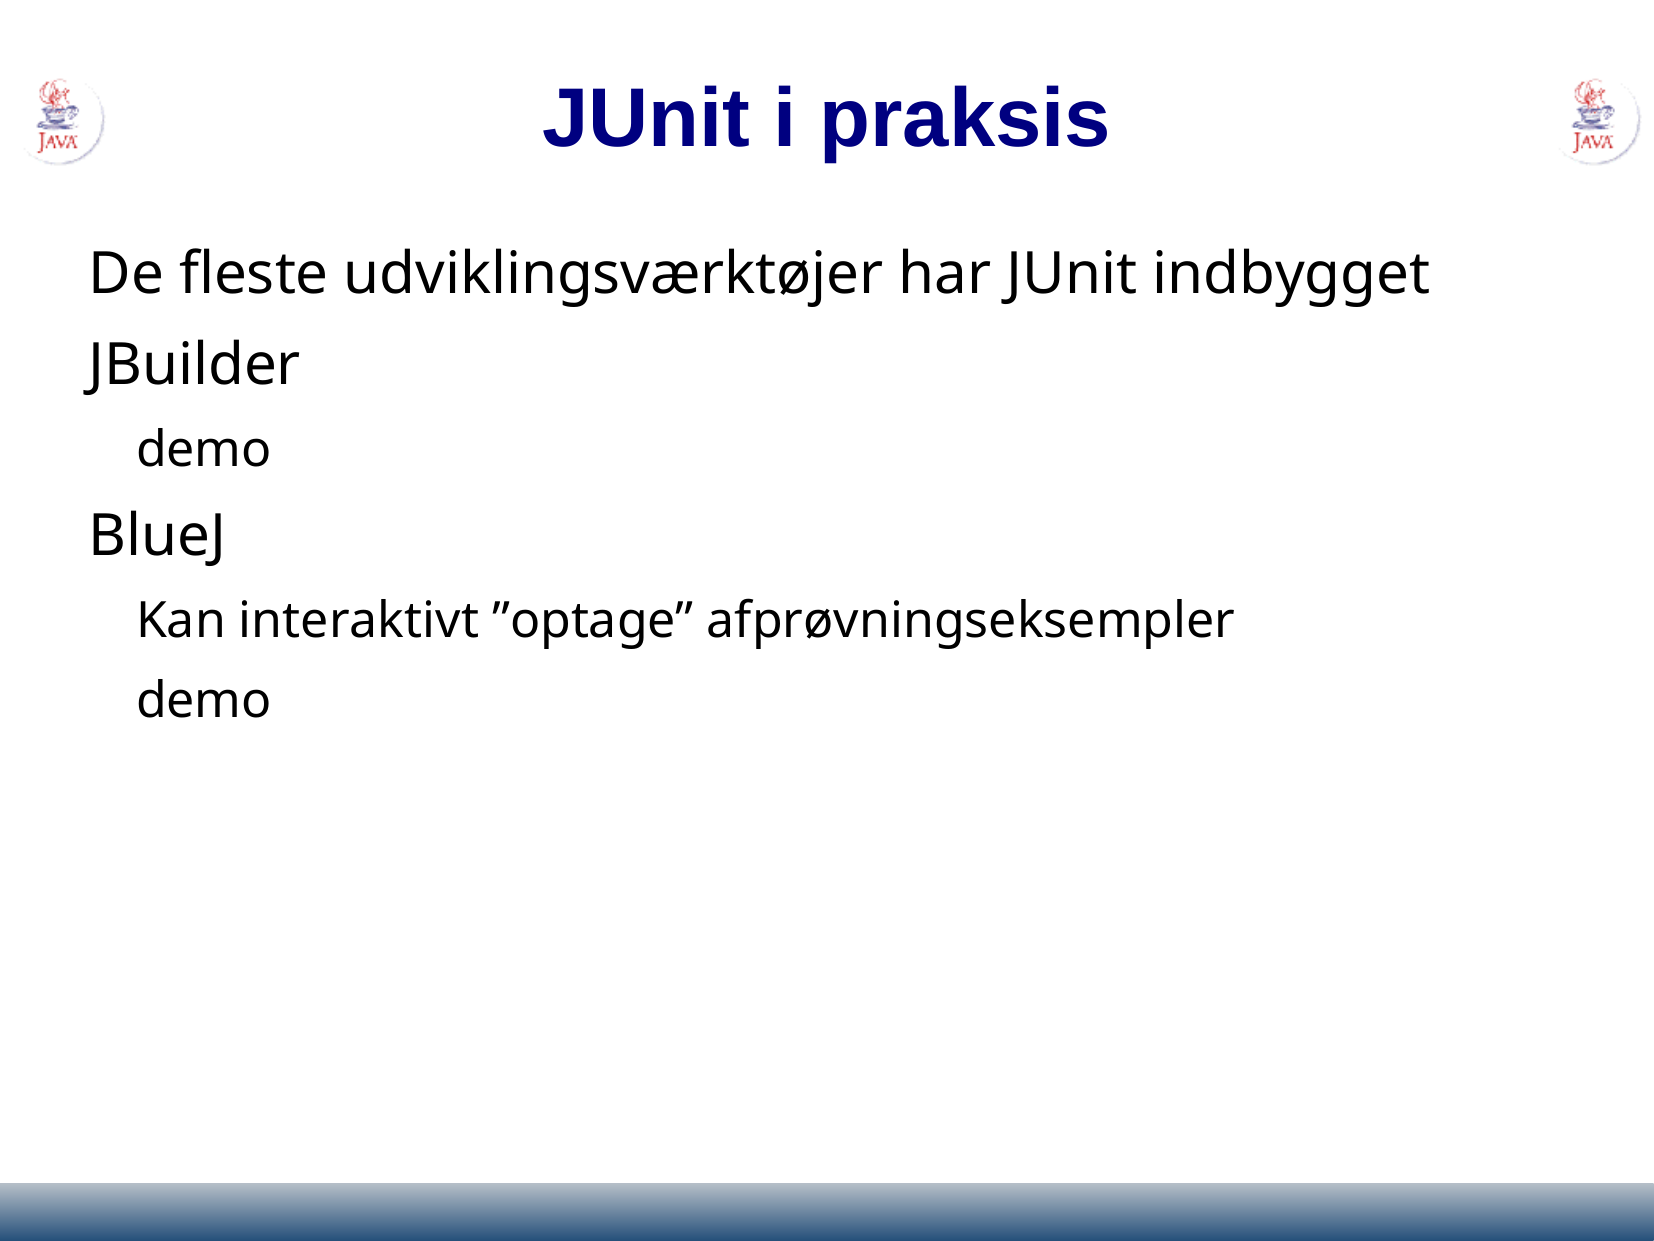

# JUnit i praksis
De fleste udviklingsværktøjer har JUnit indbygget
JBuilder
demo
BlueJ
Kan interaktivt ”optage” afprøvningseksempler
demo